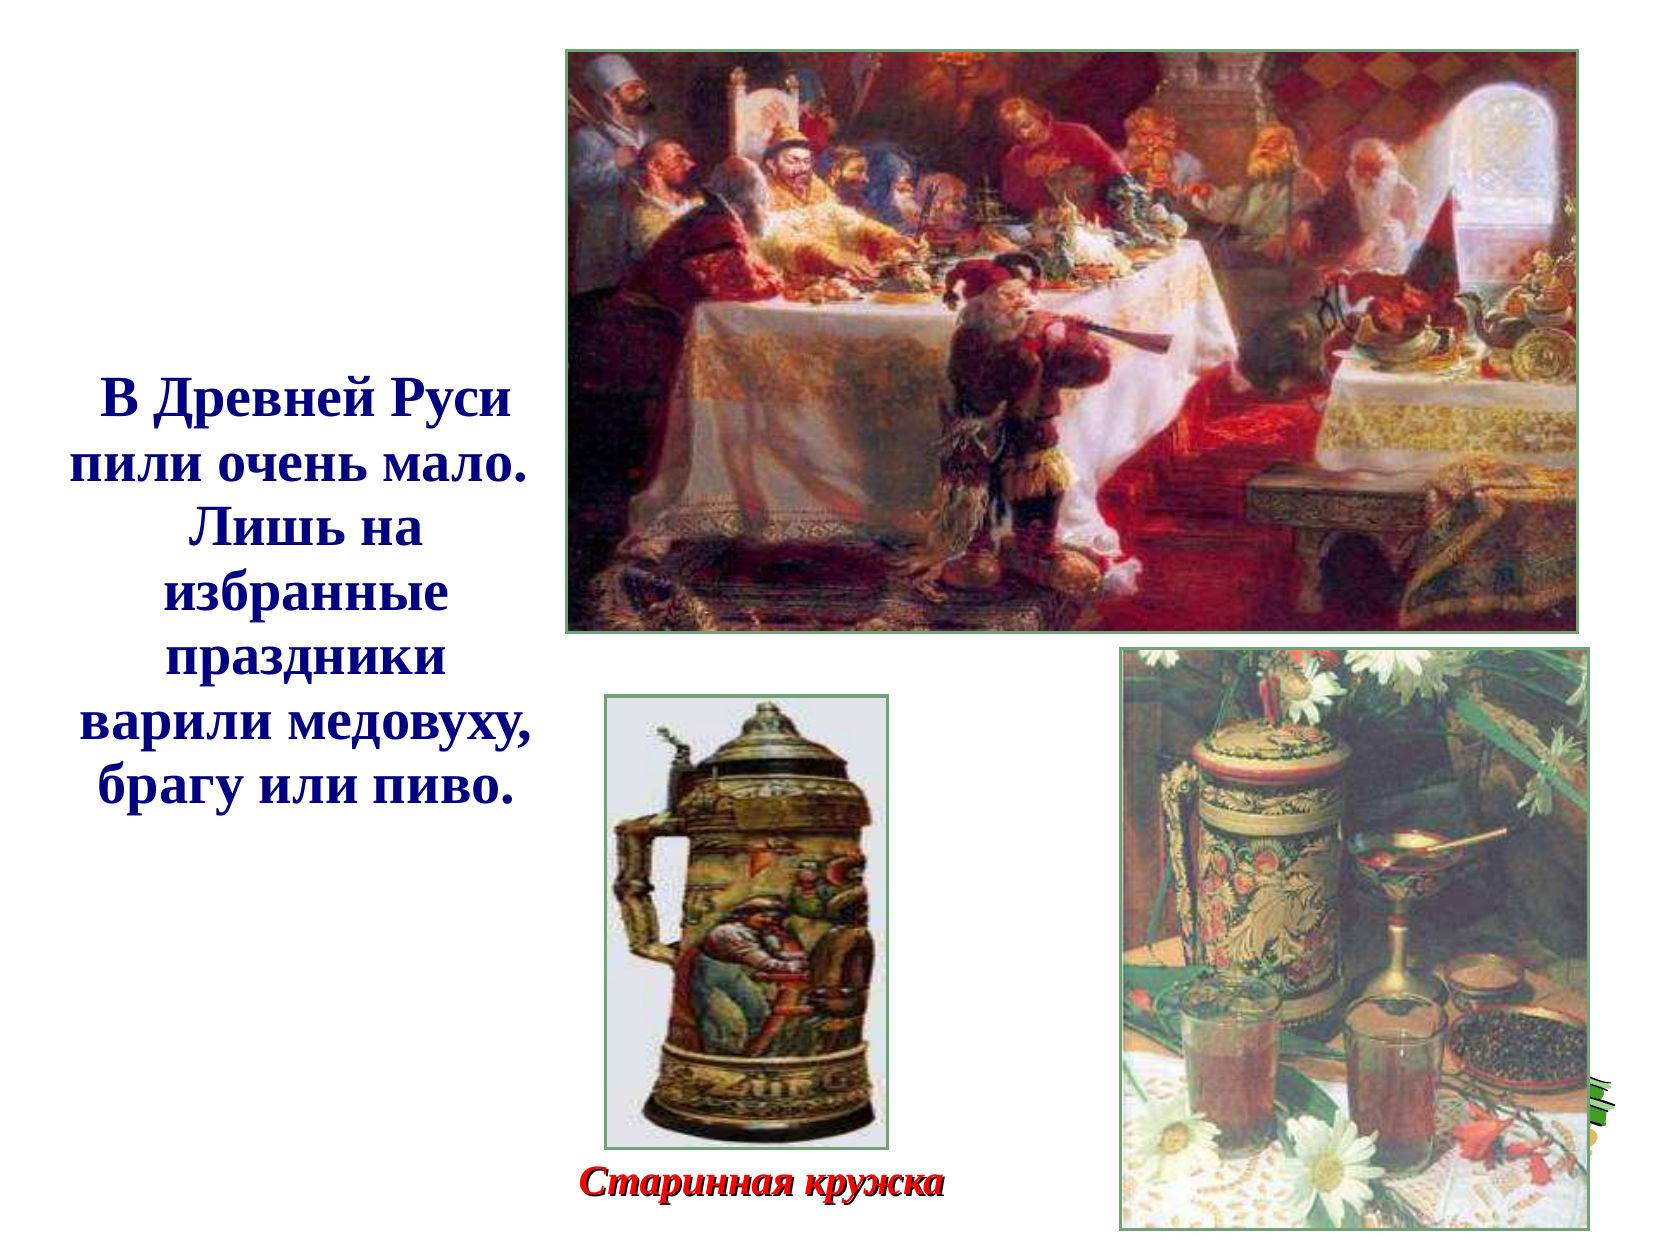

В Древней Руси пили очень мало.
Лишь на избранные праздники варили медовуху, брагу или пиво.
Старинная кружка